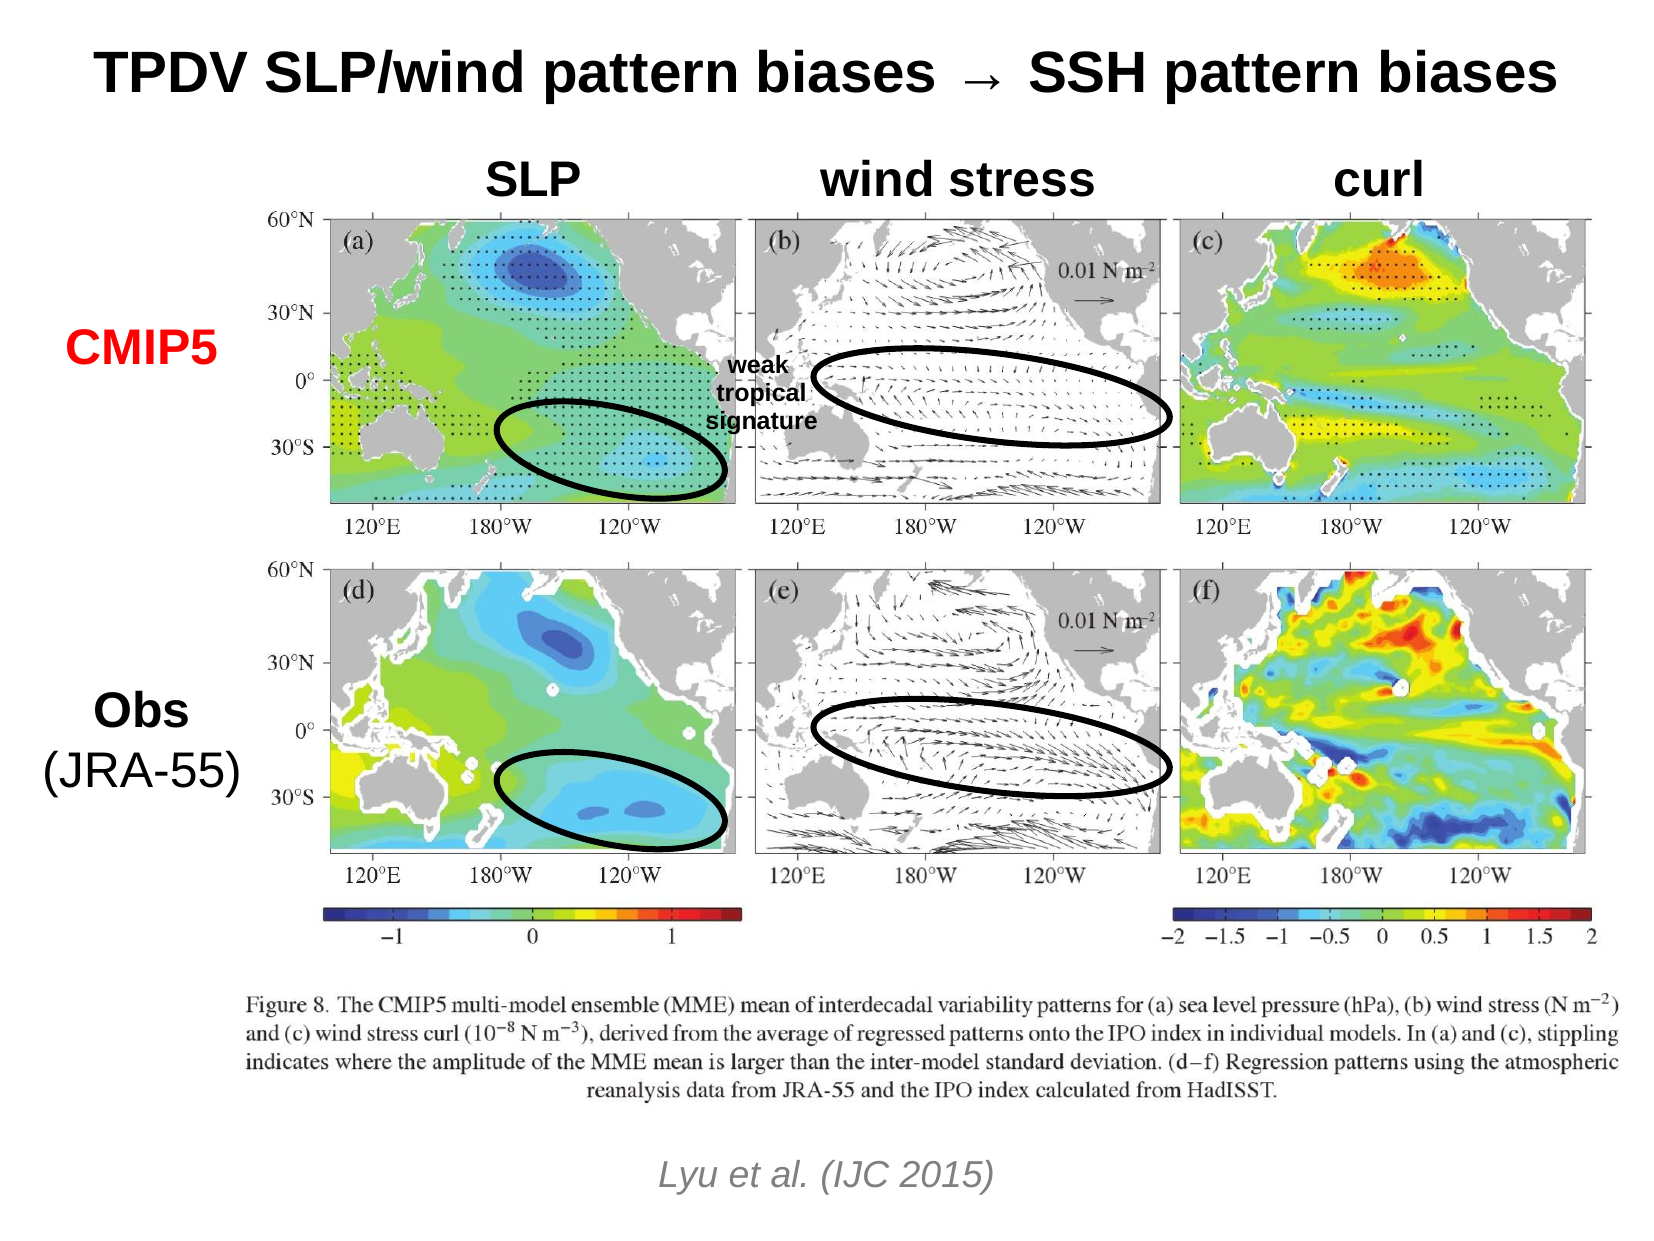

TPDV SLP/wind pattern biases → SSH pattern biases
SLP
wind stress
curl
CMIP5
weak
tropical
signature
Obs
(JRA-55)
Lyu et al. (IJC 2015)